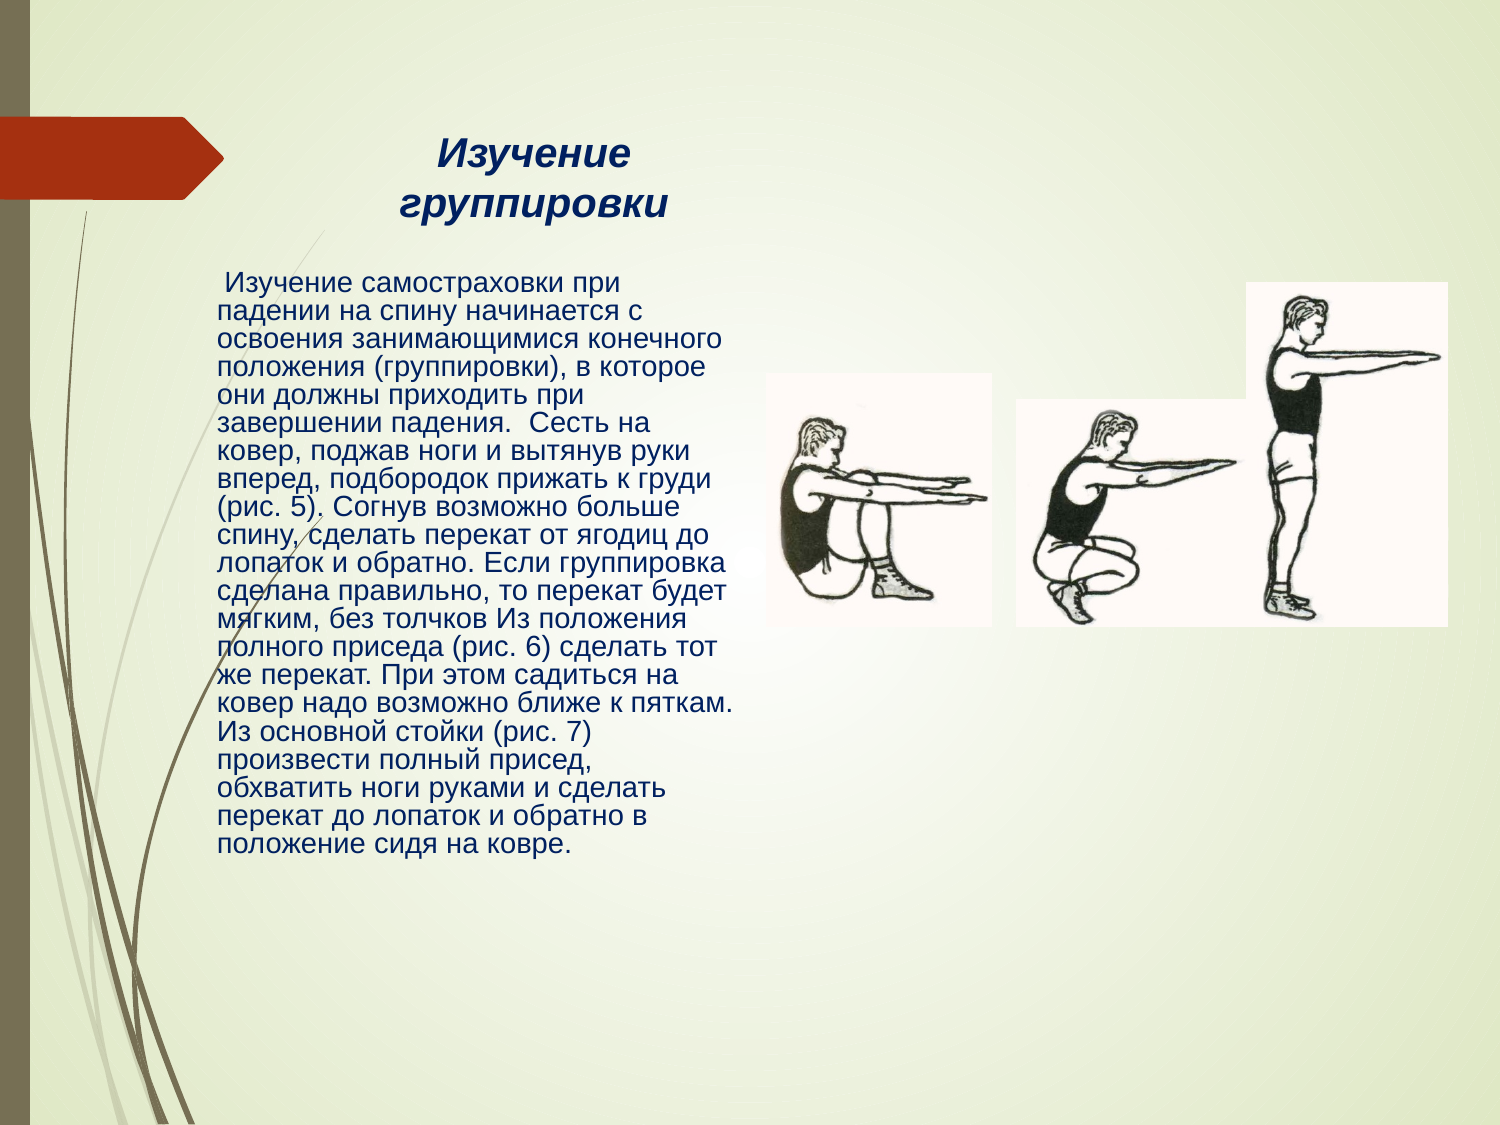

# Изучение группировки
 Изучение самостраховки при падении на спину начинается с освоения занимающимися конечного положения (группировки), в которое они должны приходить при завершении падения. Сесть на ковер, поджав ноги и вытянув руки вперед, подбородок прижать к груди (рис. 5). Согнув возможно больше спину, сделать перекат от ягодиц до лопаток и об­ратно. Если группировка сделана правильно, то перекат будет мягким, без толчков Из положения полного приседа (рис. 6) сделать тот же перекат. При этом садиться на ковер надо возможно ближе к пяткам. Из основной стойки (рис. 7) произвести полный присед, обхватить ноги руками и сделать перекат до лопаток и об­ратно в положение сидя на ковре.